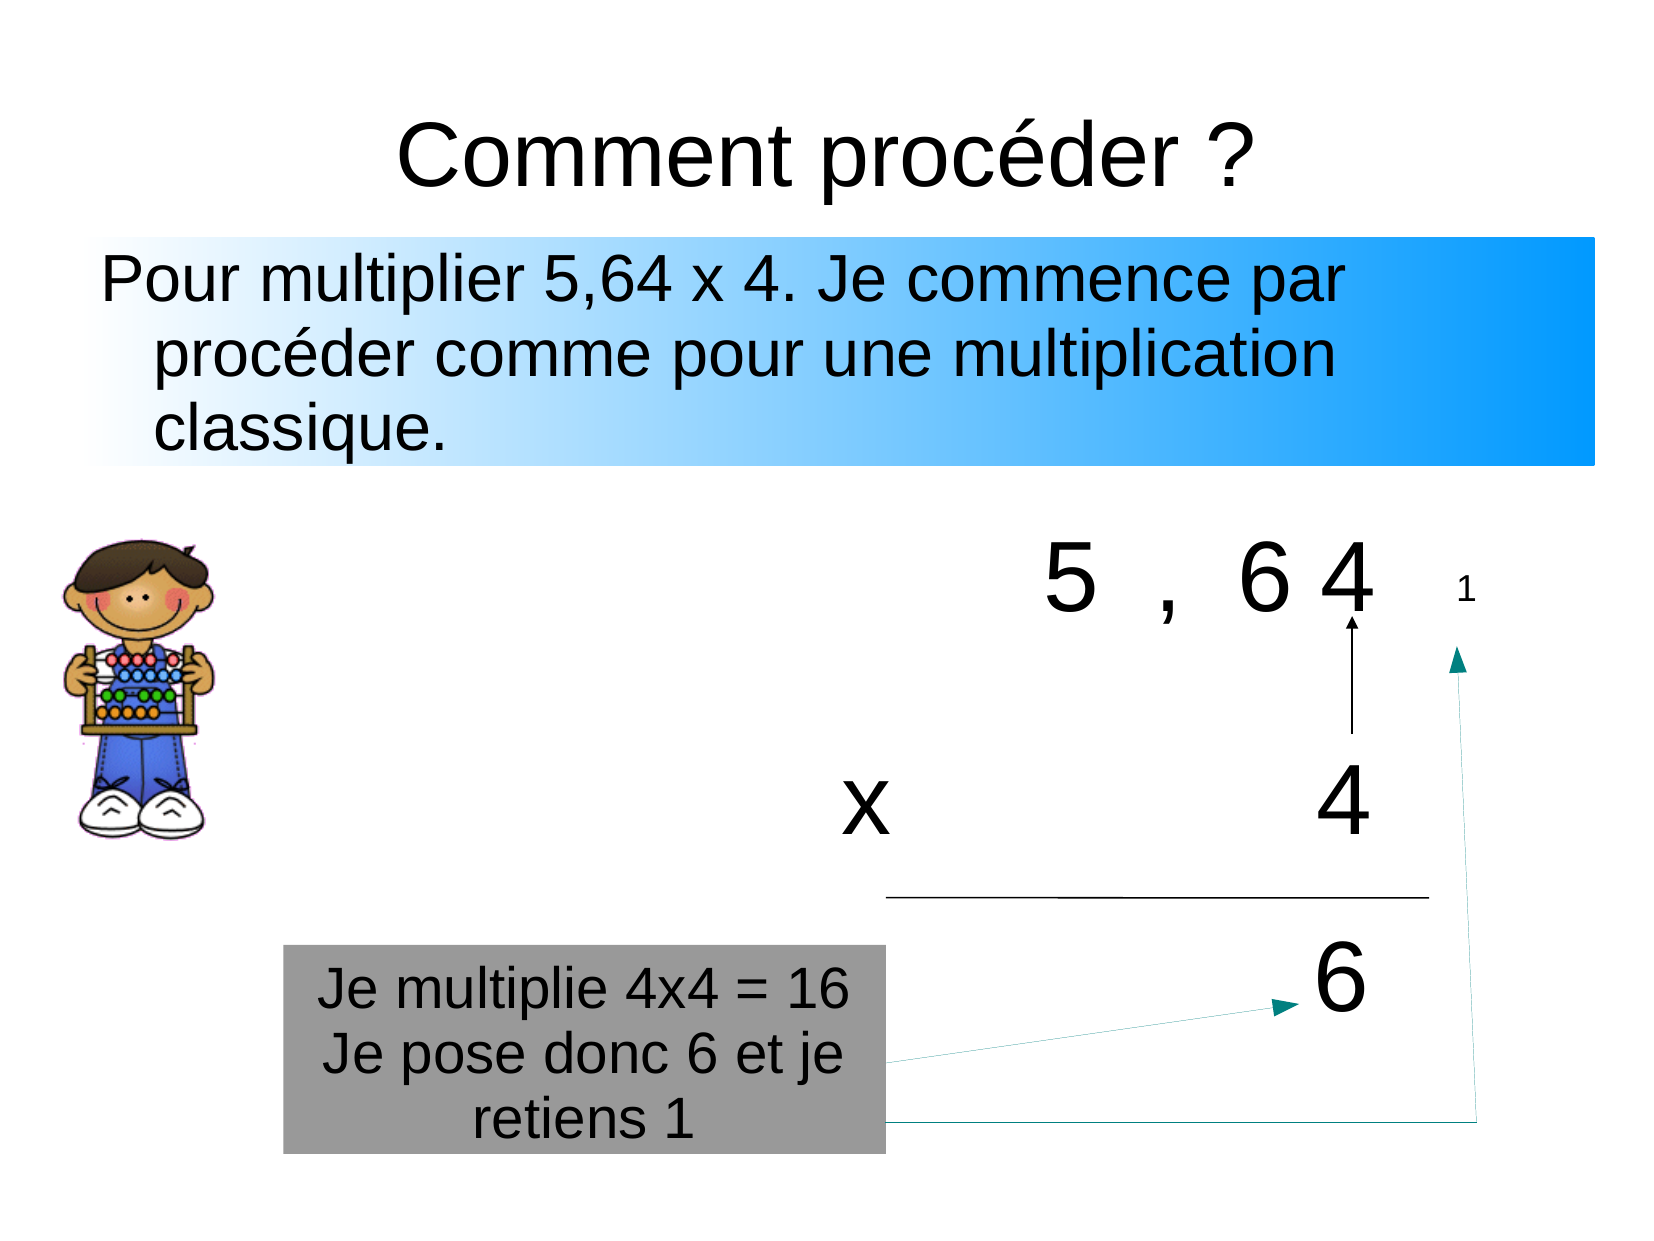

# Comment procéder ?
Pour multiplier 5,64 x 4. Je commence par procéder comme pour une multiplication classique.
	 5 , 6 4
x	 			4
1
6
Je multiplie 4x4 = 16
Je pose donc 6 et je retiens 1